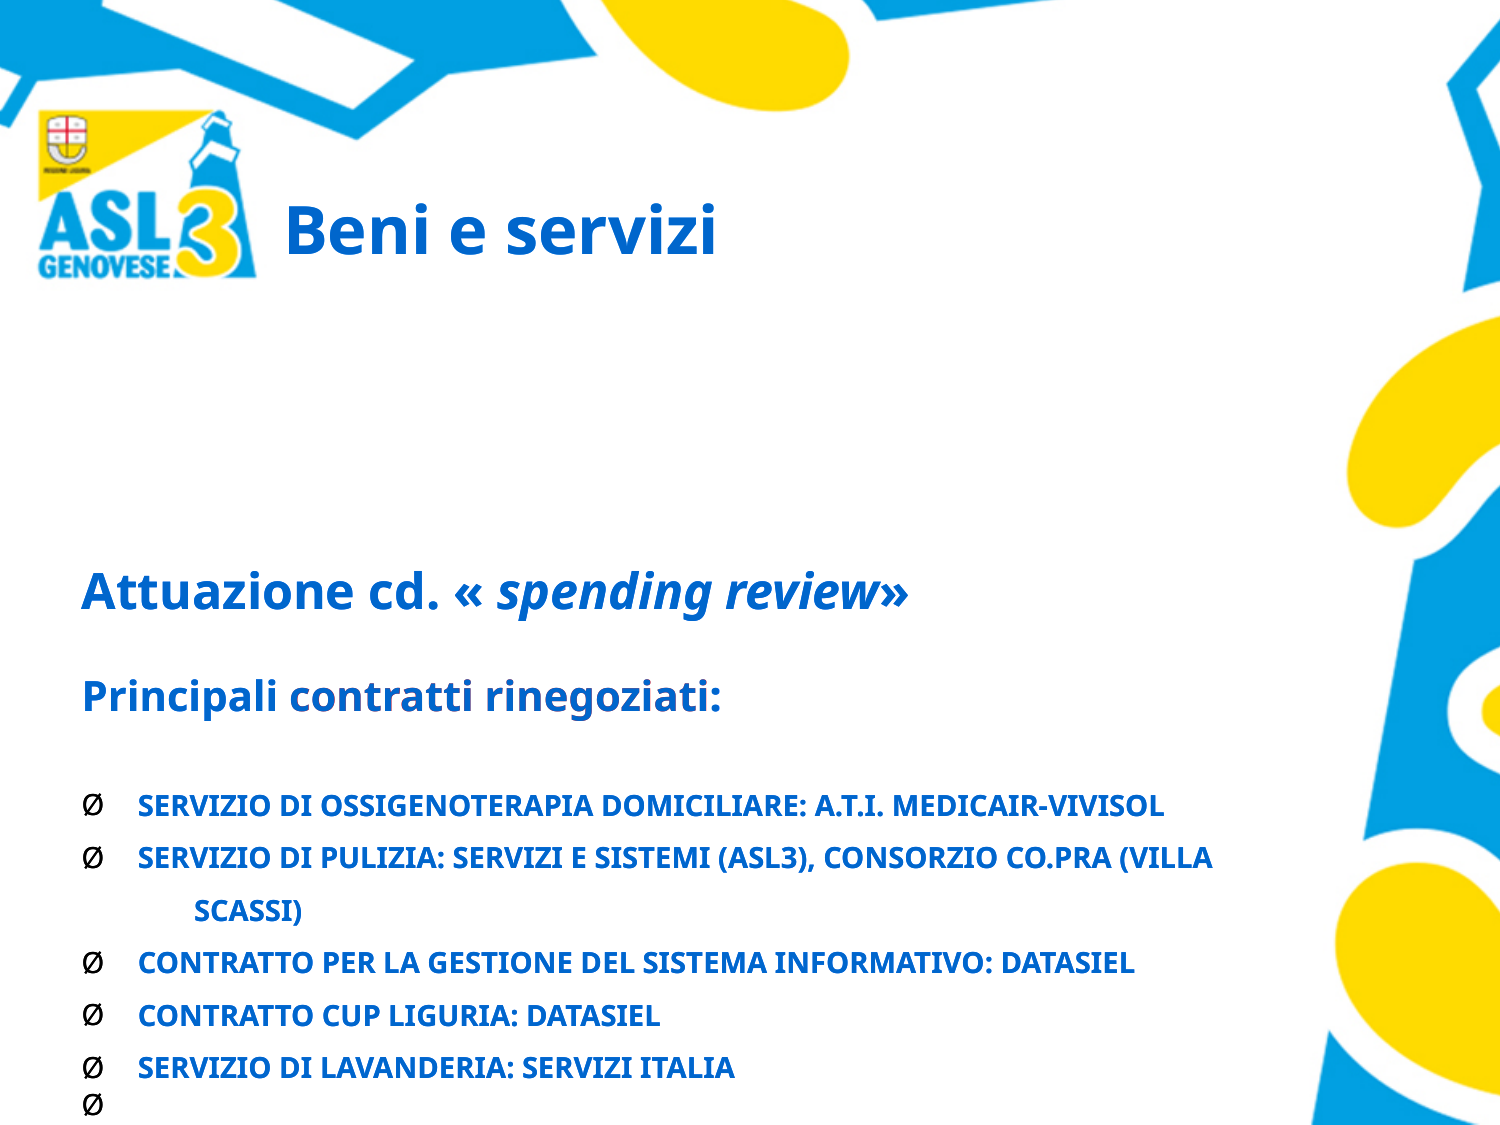

Beni e servizi
Beni e servizi
Attuazione cd. « spending review»
Principali contratti rinegoziati:
SERVIZIO DI OSSIGENOTERAPIA DOMICILIARE: A.T.I. MEDICAIR-VIVISOL
SERVIZIO DI PULIZIA: SERVIZI E SISTEMI (ASL3), CONSORZIO CO.PRA (VILLA SCASSI)
CONTRATTO PER LA GESTIONE DEL SISTEMA INFORMATIVO: DATASIEL
CONTRATTO CUP LIGURIA: DATASIEL
SERVIZIO DI LAVANDERIA: SERVIZI ITALIA
Attuazione cd. « spending review»
Principali contratti rinegoziati:
SERVIZIO DI OSSIGENOTERAPIA DOMICILIARE: A.T.I. MEDICAIR-VIVISOL
SERVIZIO DI PULIZIA: SERVIZI E SISTEMI (ASL3), CONSORZIO CO.PRA (VILLA SCASSI)
CONTRATTO PER LA GESTIONE DEL SISTEMA INFORMATIVO: DATASIEL
CONTRATTO CUP LIGURIA: DATASIEL
SERVIZIO DI LAVANDERIA: SERVIZI ITALIA